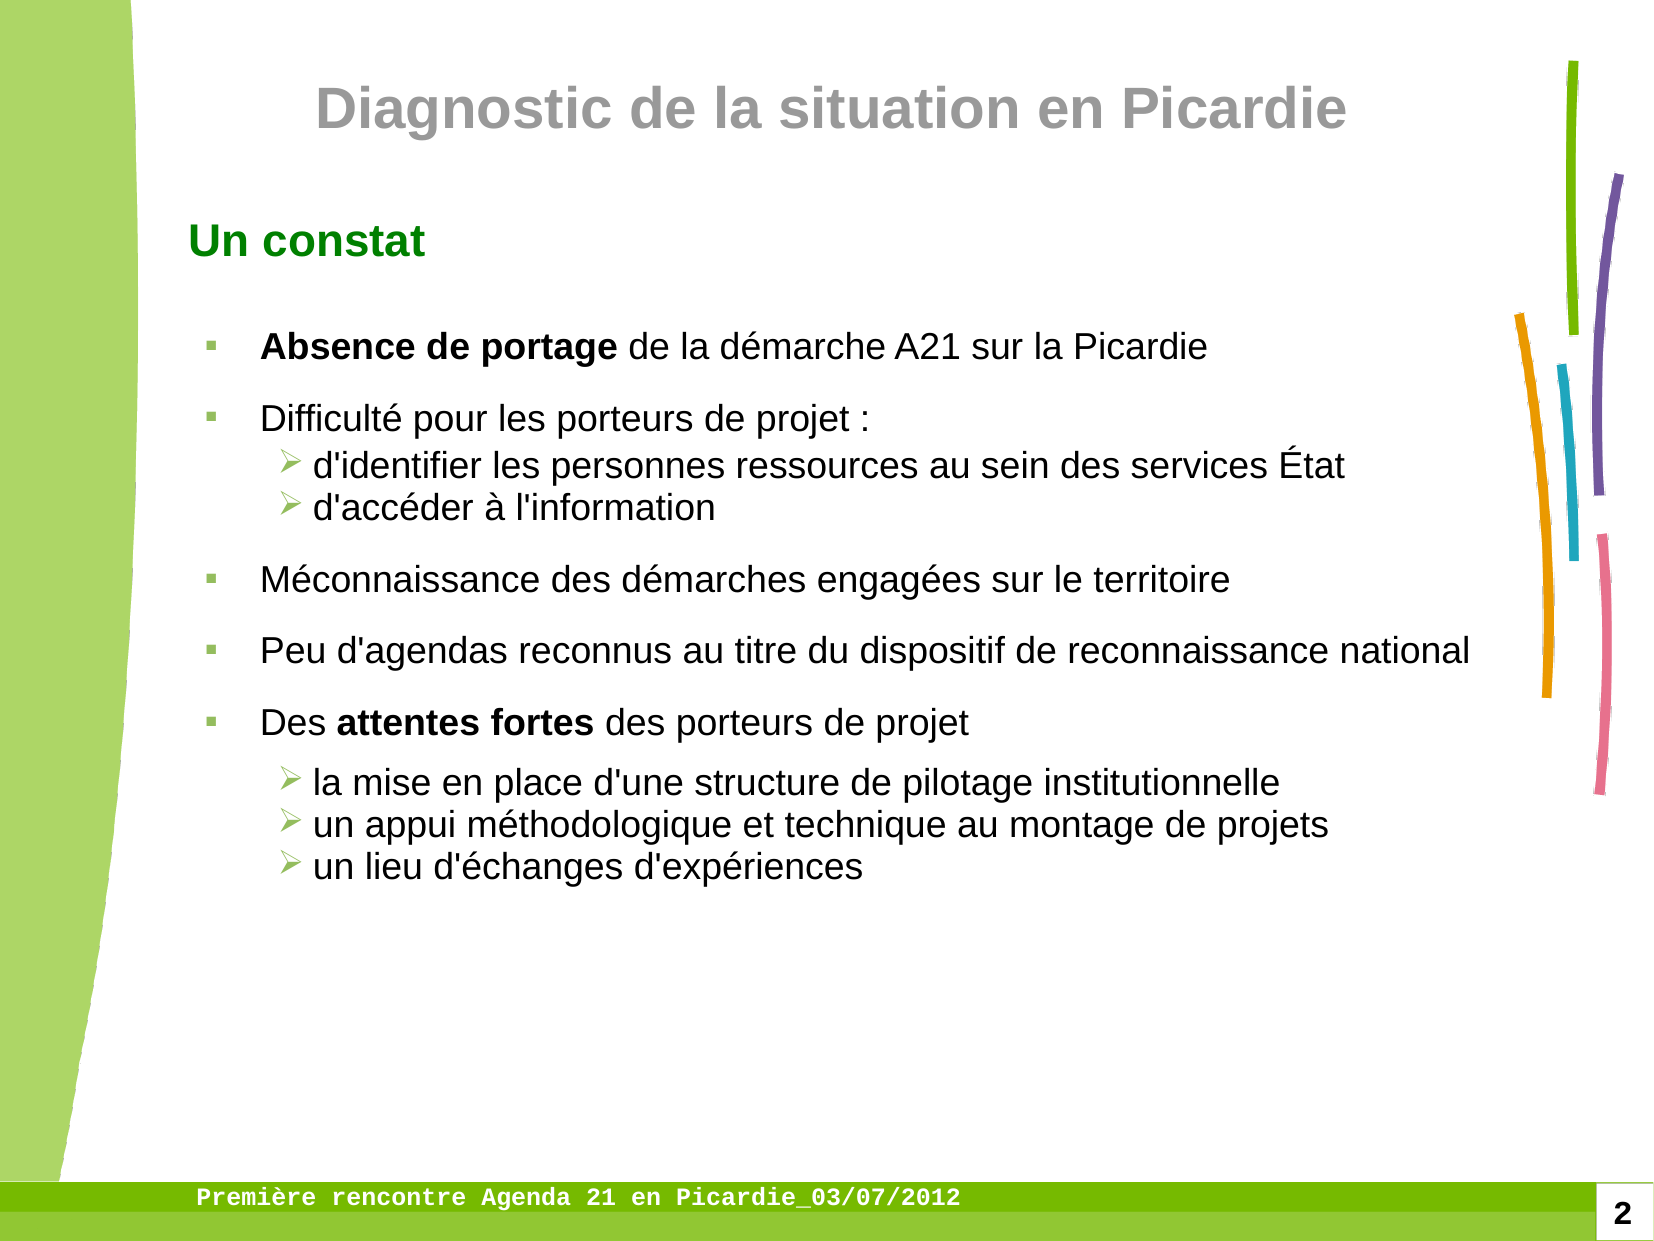

# Diagnostic de la situation en Picardie
Un constat
Absence de portage de la démarche A21 sur la Picardie
Difficulté pour les porteurs de projet :
d'identifier les personnes ressources au sein des services État
d'accéder à l'information
Méconnaissance des démarches engagées sur le territoire
Peu d'agendas reconnus au titre du dispositif de reconnaissance national
Des attentes fortes des porteurs de projet
la mise en place d'une structure de pilotage institutionnelle
un appui méthodologique et technique au montage de projets
un lieu d'échanges d'expériences
2